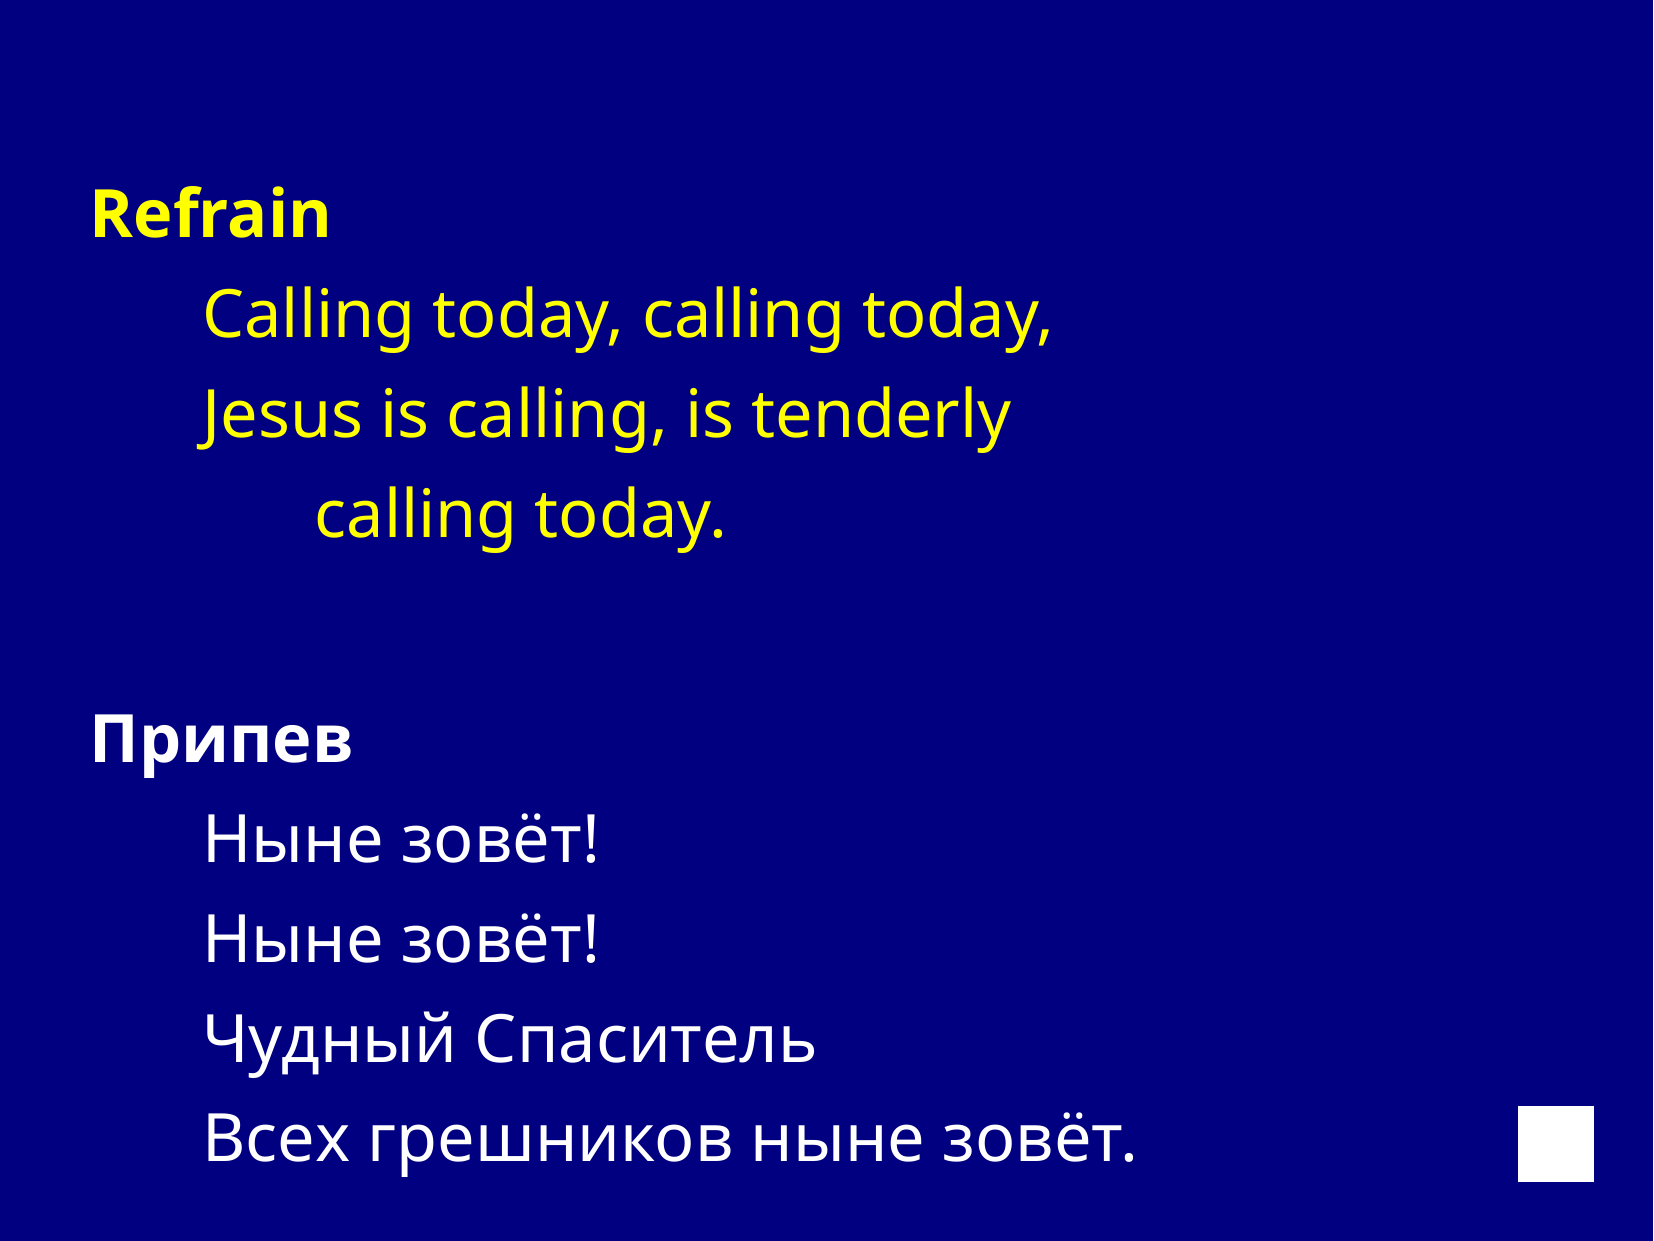

Refrain
	Calling today, calling today,
	Jesus is calling, is tenderly
		calling today.
Припев
	Ныне зовёт!
	Ныне зовёт!
	Чудный Спаситель
	Всех грешников ныне зовёт.